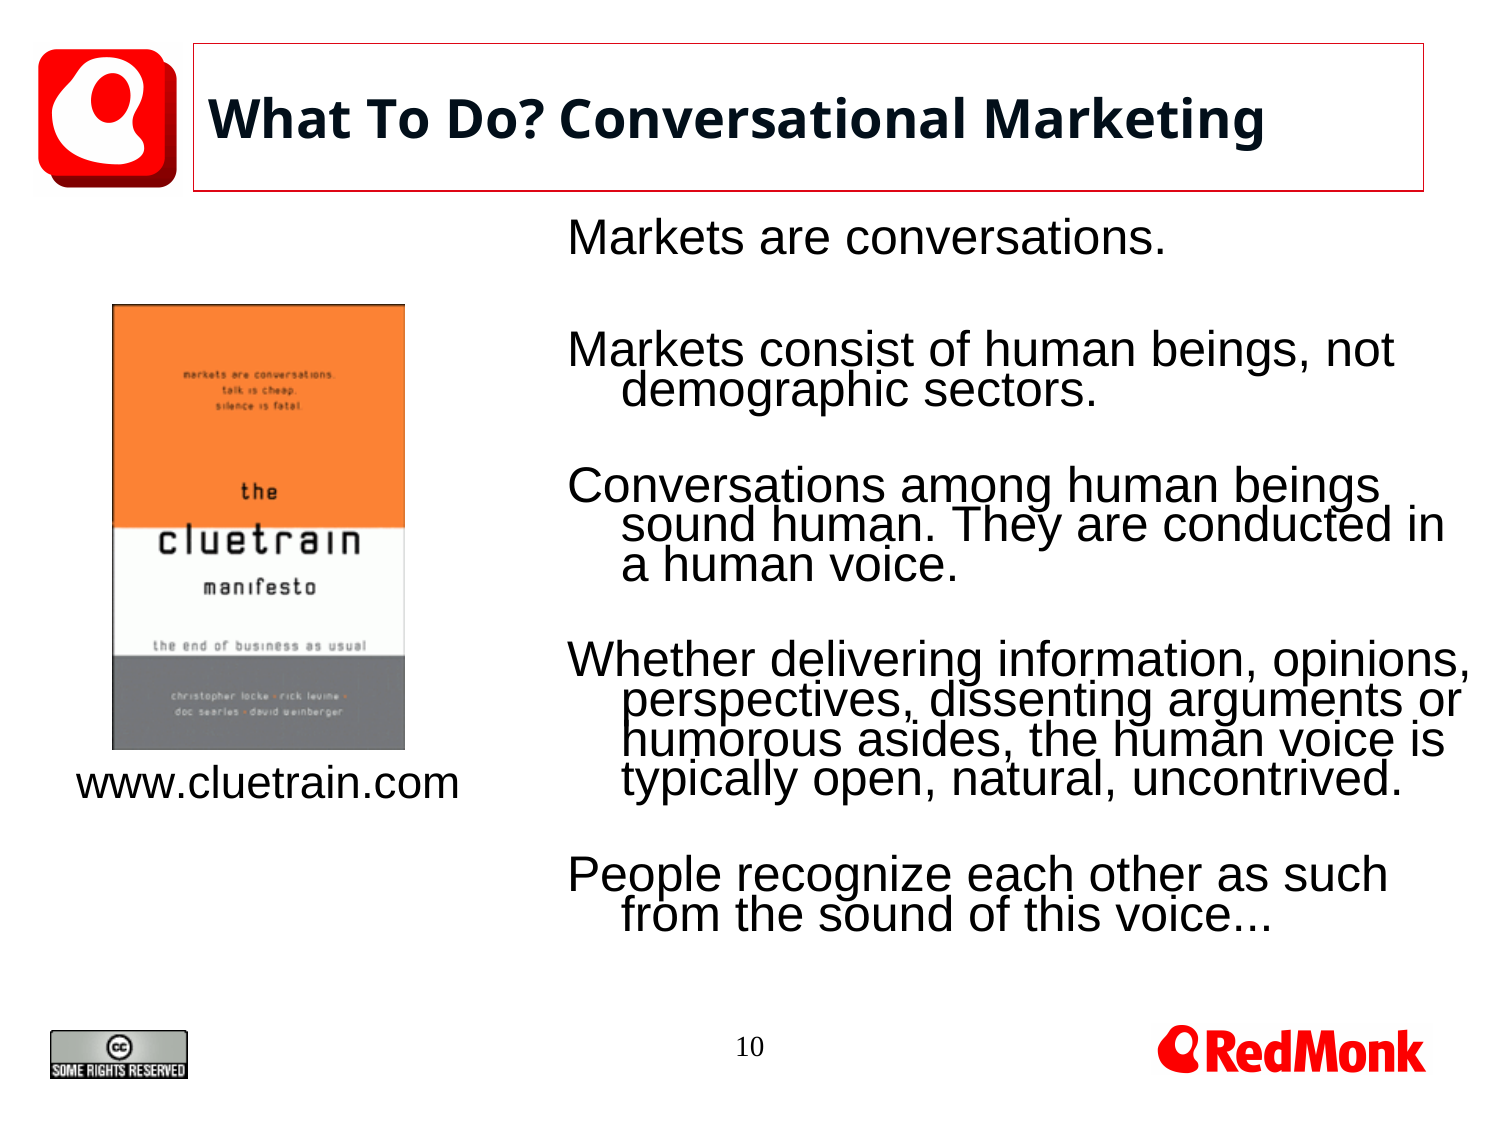

# What To Do? Conversational Marketing
Markets are conversations.
Markets consist of human beings, not demographic sectors.
Conversations among human beings sound human. They are conducted in a human voice.
Whether delivering information, opinions, perspectives, dissenting arguments or humorous asides, the human voice is typically open, natural, uncontrived.
People recognize each other as such from the sound of this voice...
www.cluetrain.com